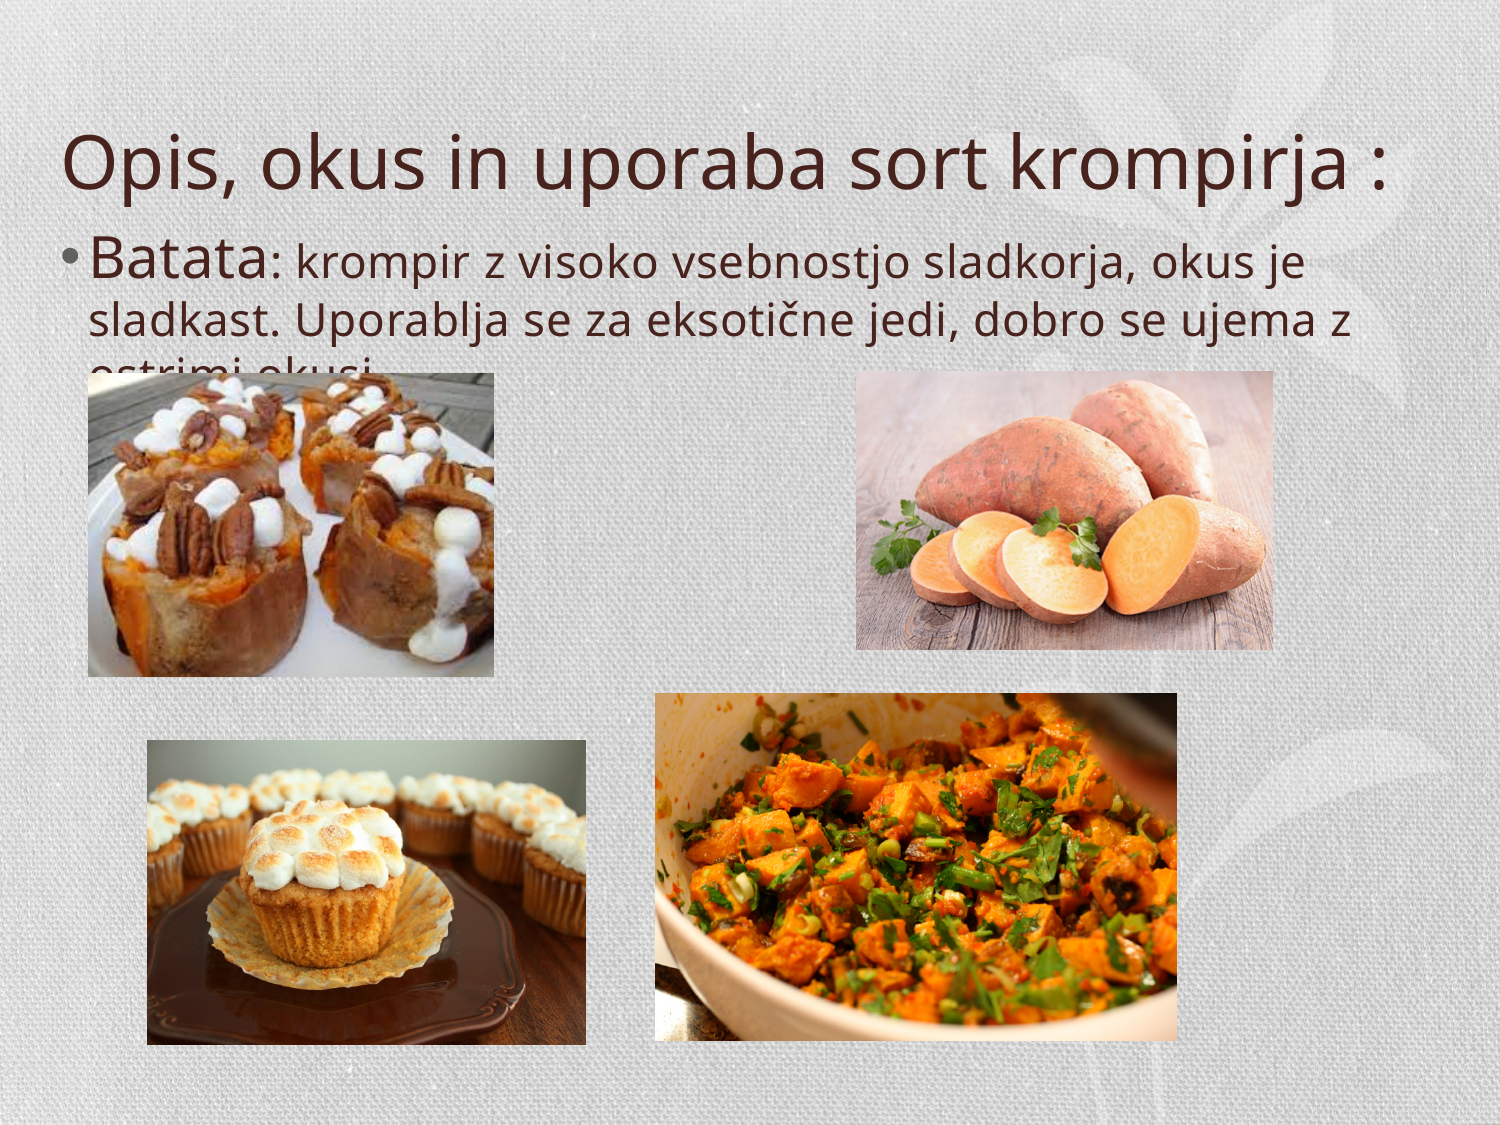

# Opis, okus in uporaba sort krompirja :
Batata: krompir z visoko vsebnostjo sladkorja, okus je sladkast. Uporablja se za eksotične jedi, dobro se ujema z ostrimi okusi.